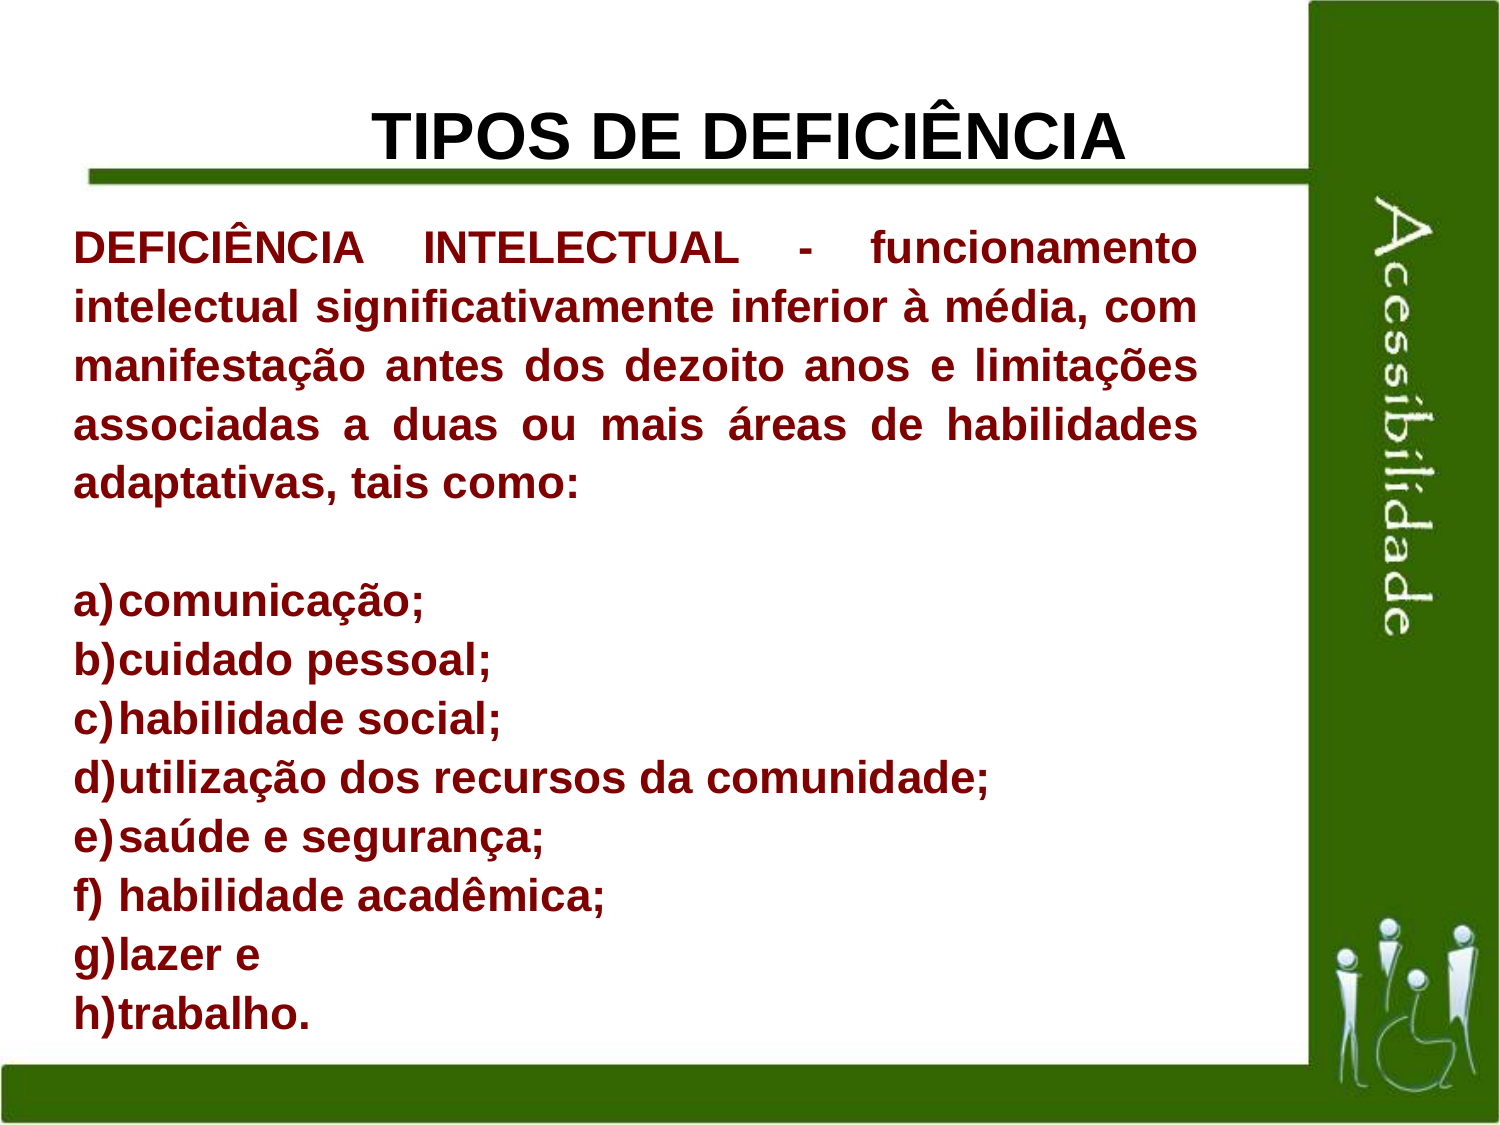

# TIPOS DE DEFICIÊNCIA
DEFICIÊNCIA INTELECTUAL - funcionamento intelectual significativamente inferior à média, com manifestação antes dos dezoito anos e limitações associadas a duas ou mais áreas de habilidades adaptativas, tais como:
a)	comunicação;
b)	cuidado pessoal;
c)	habilidade social;
d)	utilização dos recursos da comunidade;
e)	saúde e segurança;
f)	habilidade acadêmica;
g)	lazer e
h)	trabalho.